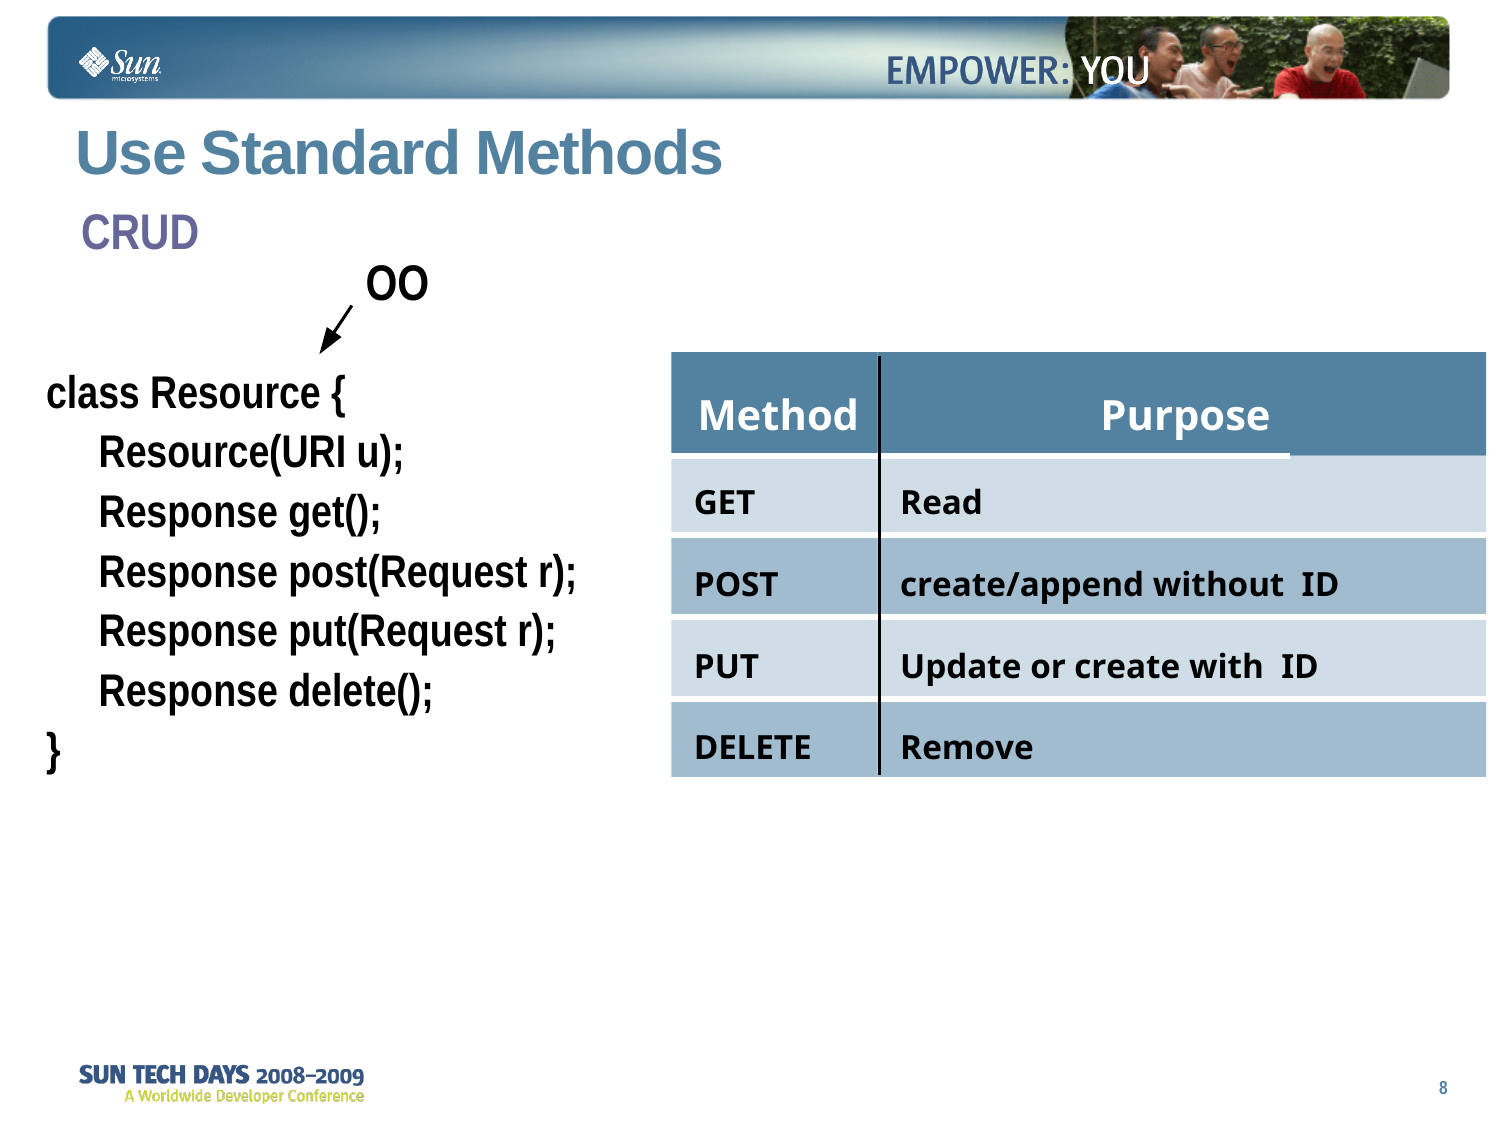

# Use Standard Methods
CRUD
OO
Method
Purpose
class Resource {
 Resource(URI u);
 Response get();
 Response post(Request r);
 Response put(Request r);
 Response delete();
}
GET
Read
POST
create/append without ID
PUT
Update or create with ID
DELETE
Remove